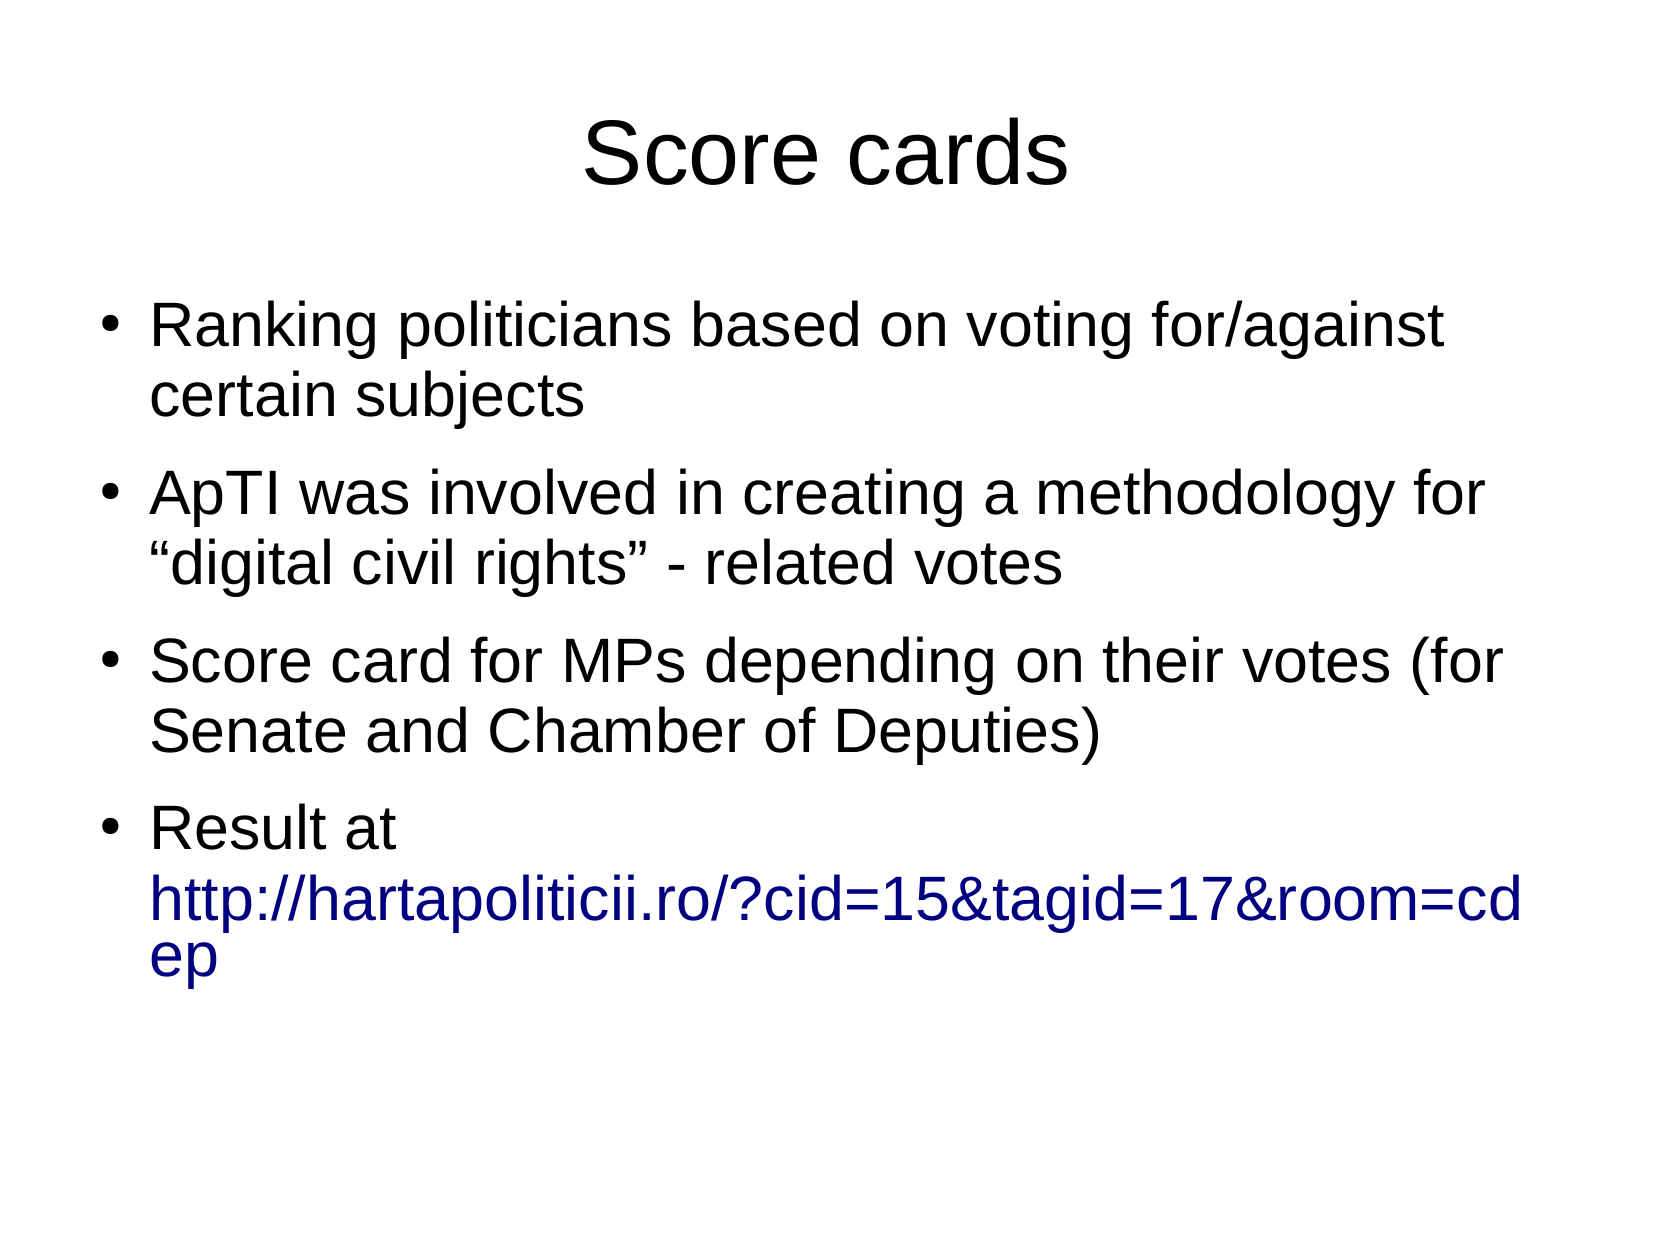

# Score cards
Ranking politicians based on voting for/against certain subjects
ApTI was involved in creating a methodology for “digital civil rights” - related votes
Score card for MPs depending on their votes (for Senate and Chamber of Deputies)
Result at http://hartapoliticii.ro/?cid=15&tagid=17&room=cdep